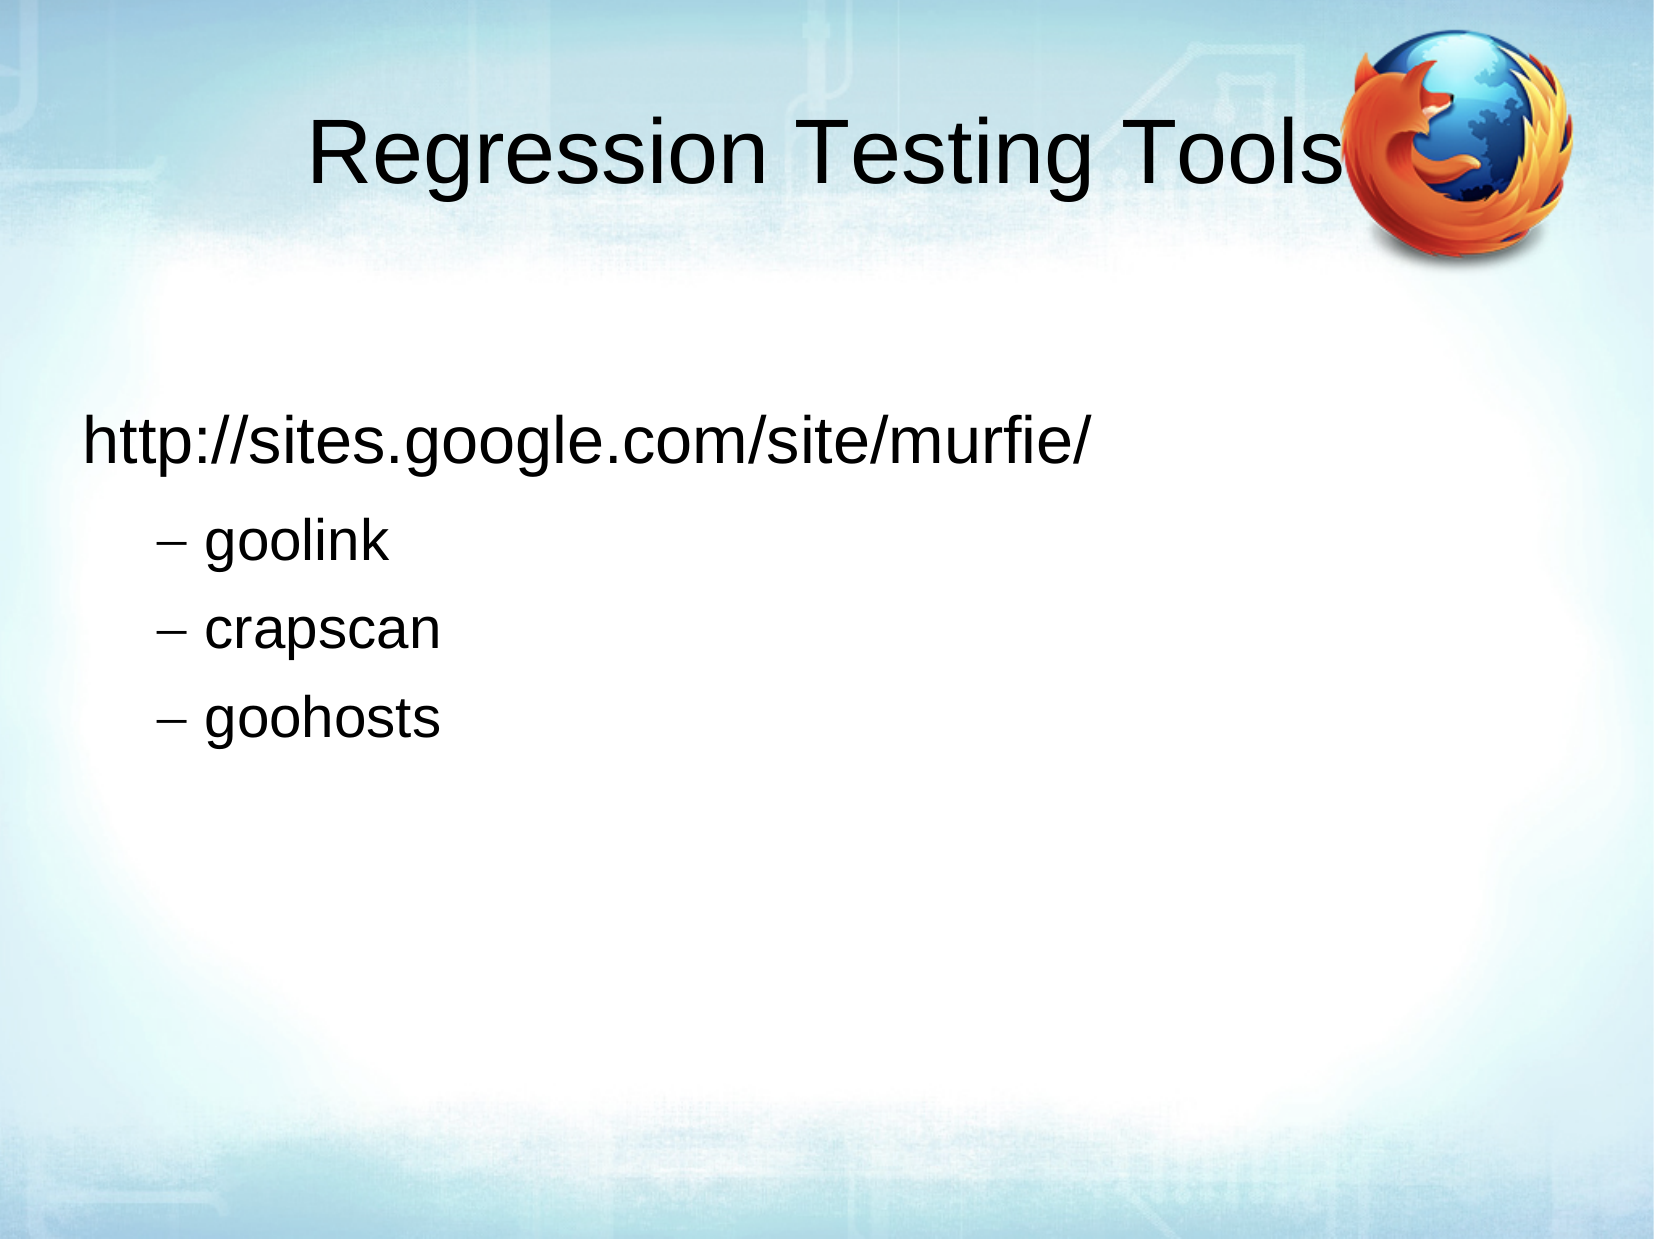

# Regression Testing Tools
http://sites.google.com/site/murfie/
goolink
crapscan
goohosts